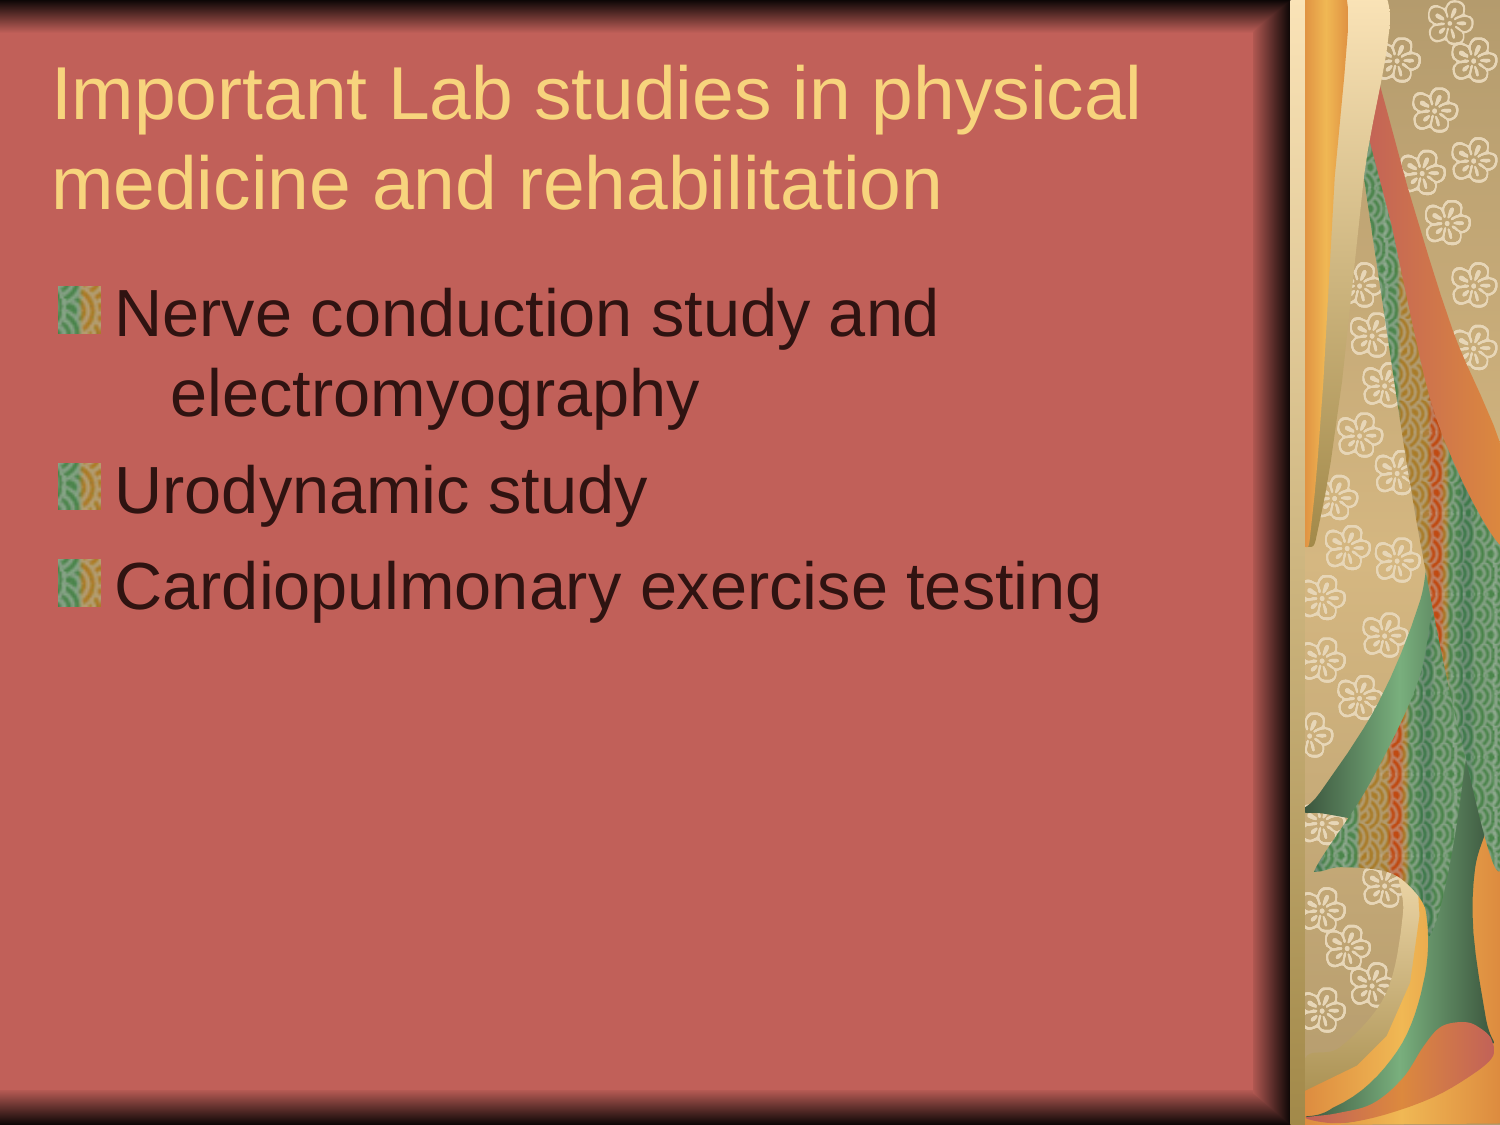

# Important Lab studies in physical medicine and rehabilitation
Nerve conduction study and electromyography
Urodynamic study
Cardiopulmonary exercise testing